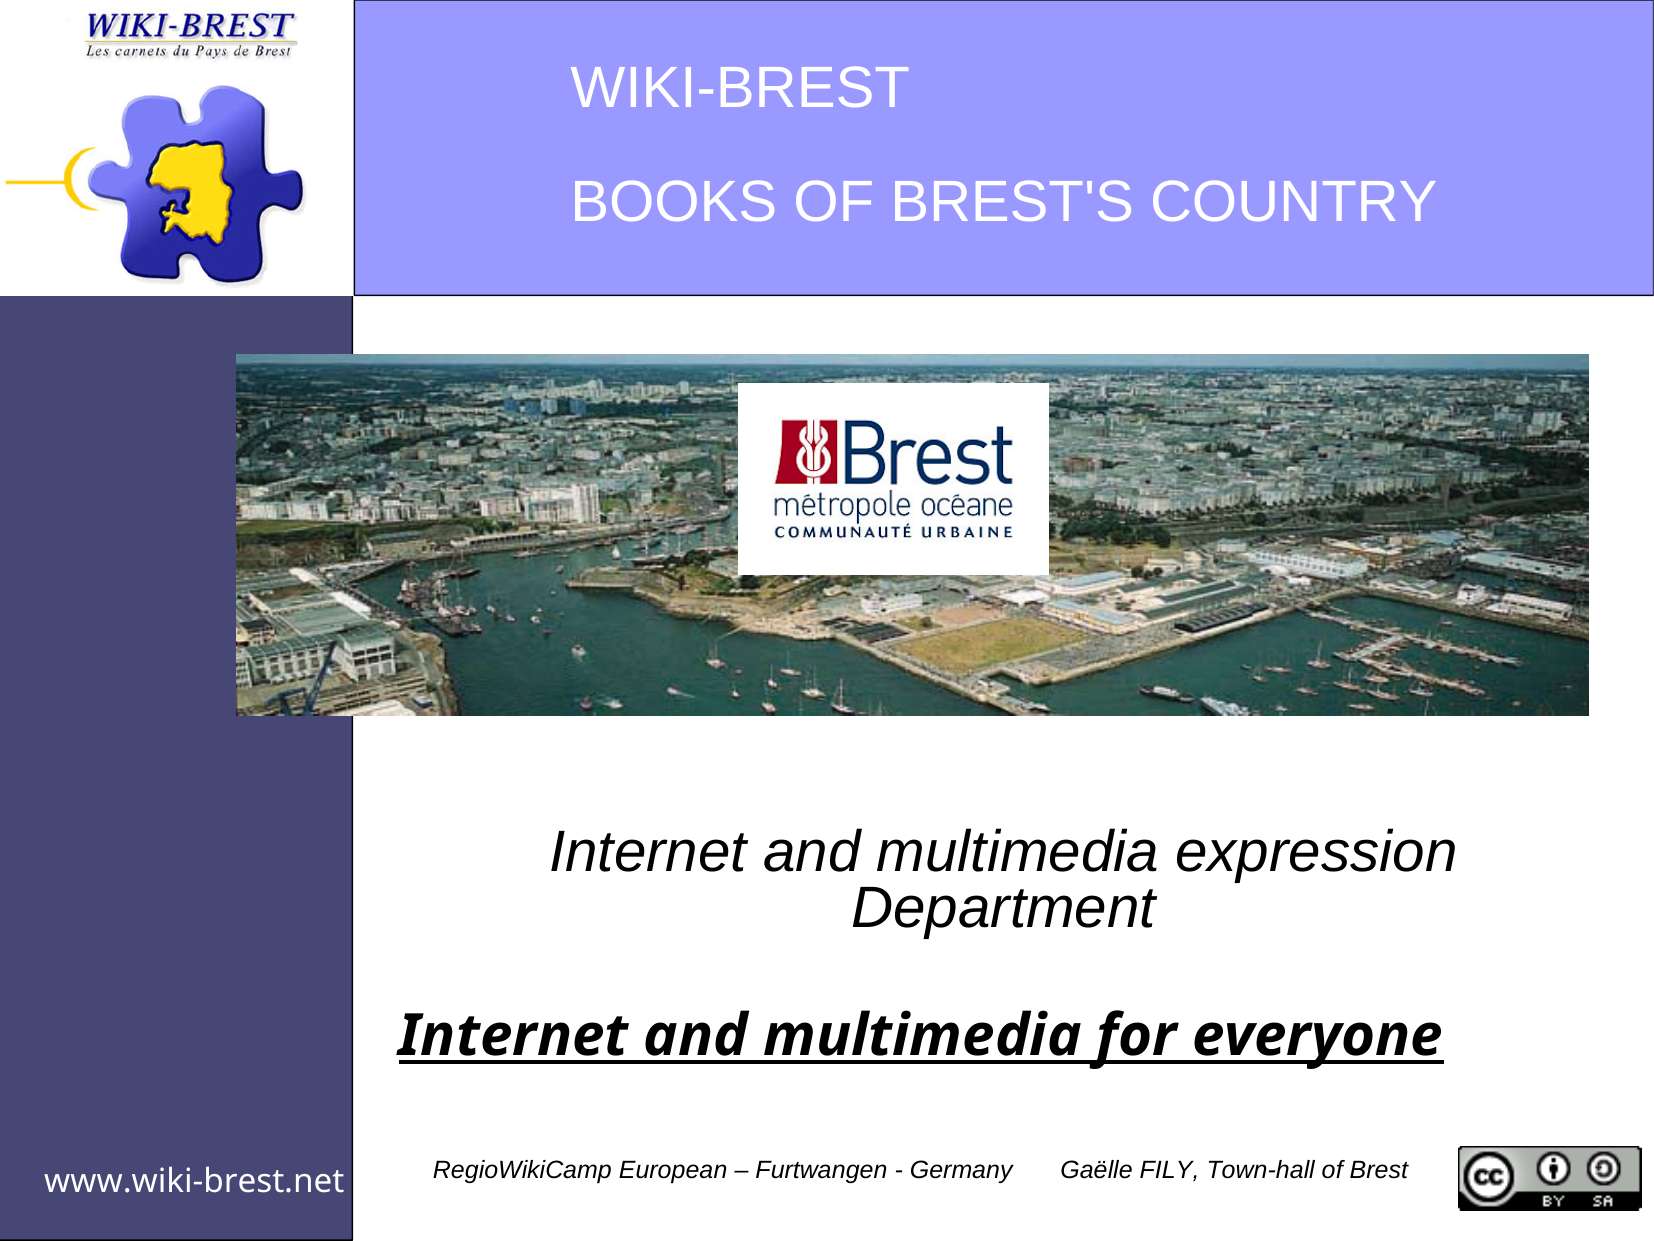

Internet and multimedia expression Department
Internet and multimedia for everyone